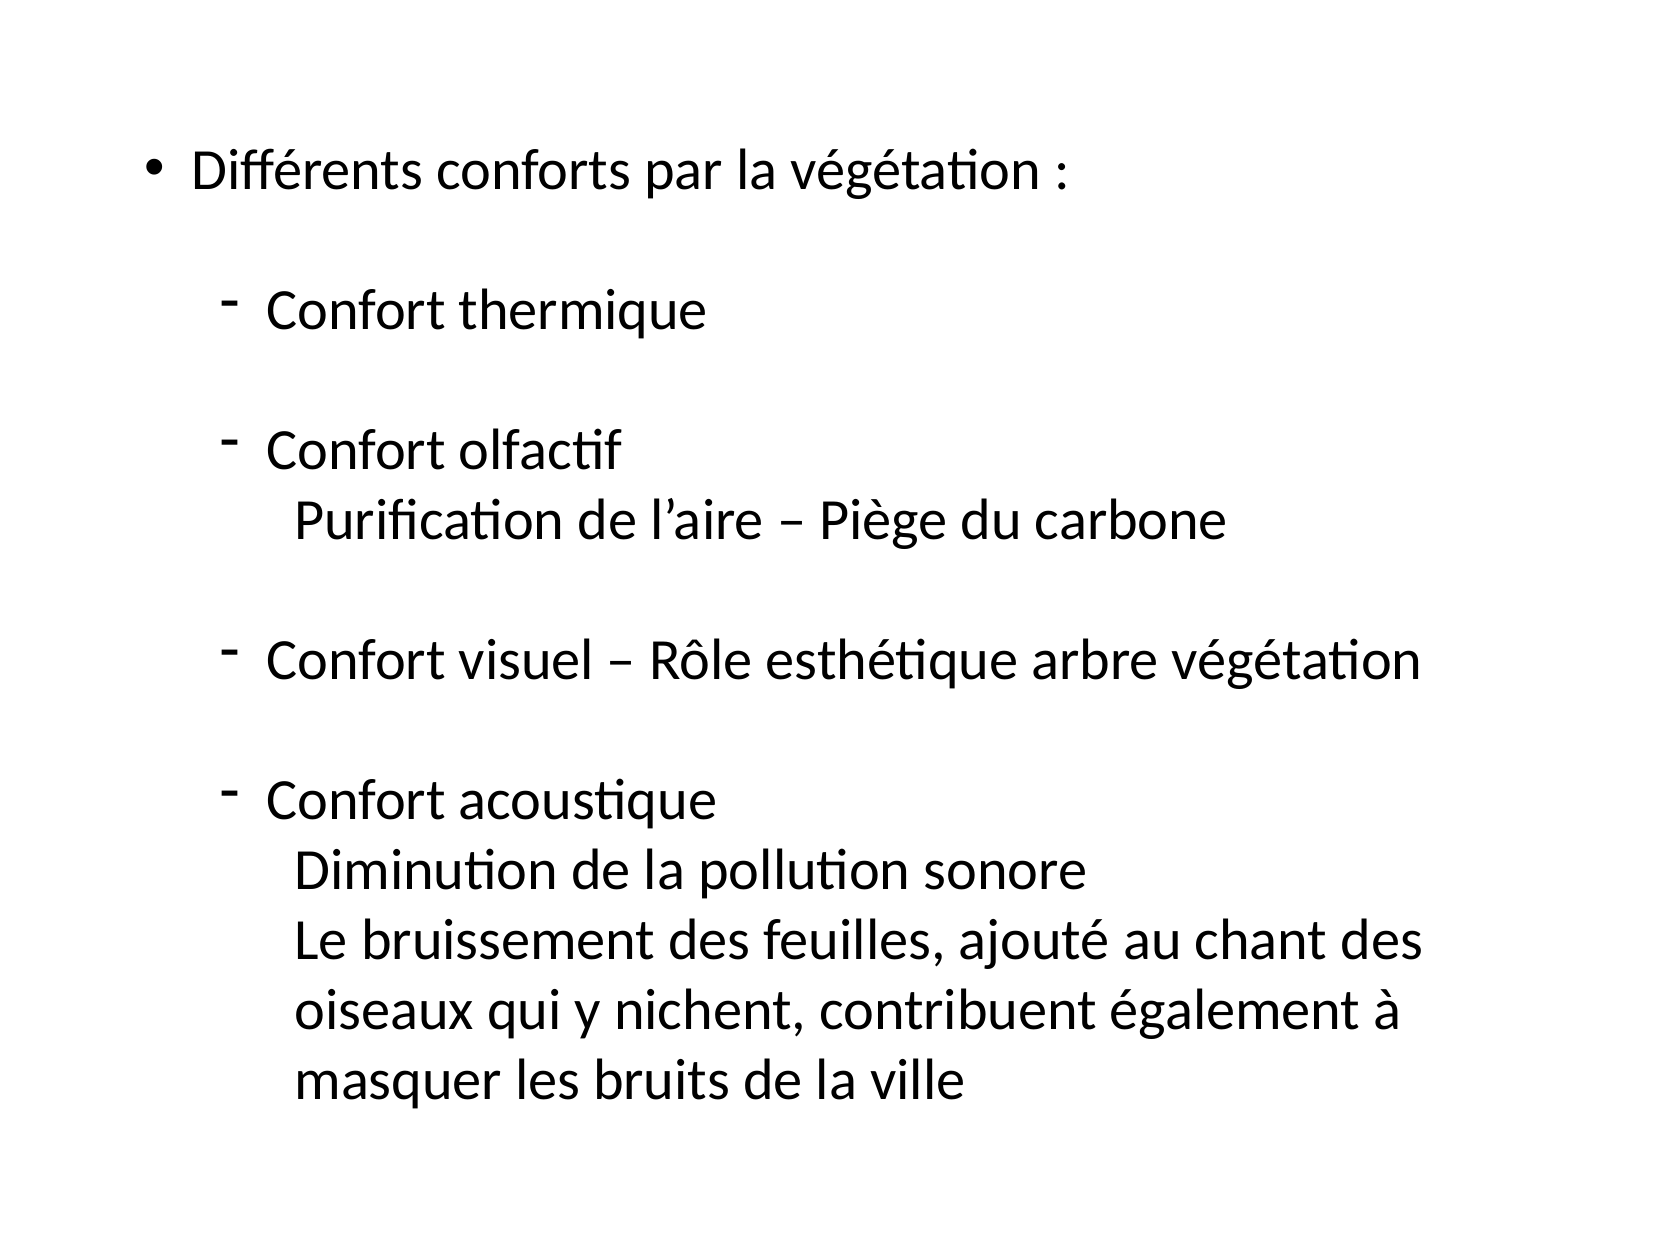

Différents conforts par la végétation :
Confort thermique
Confort olfactif
Purification de l’aire – Piège du carbone
Confort visuel – Rôle esthétique arbre végétation
Confort acoustique
Diminution de la pollution sonore
Le bruissement des feuilles, ajouté au chant des oiseaux qui y nichent, contribuent également à masquer les bruits de la ville